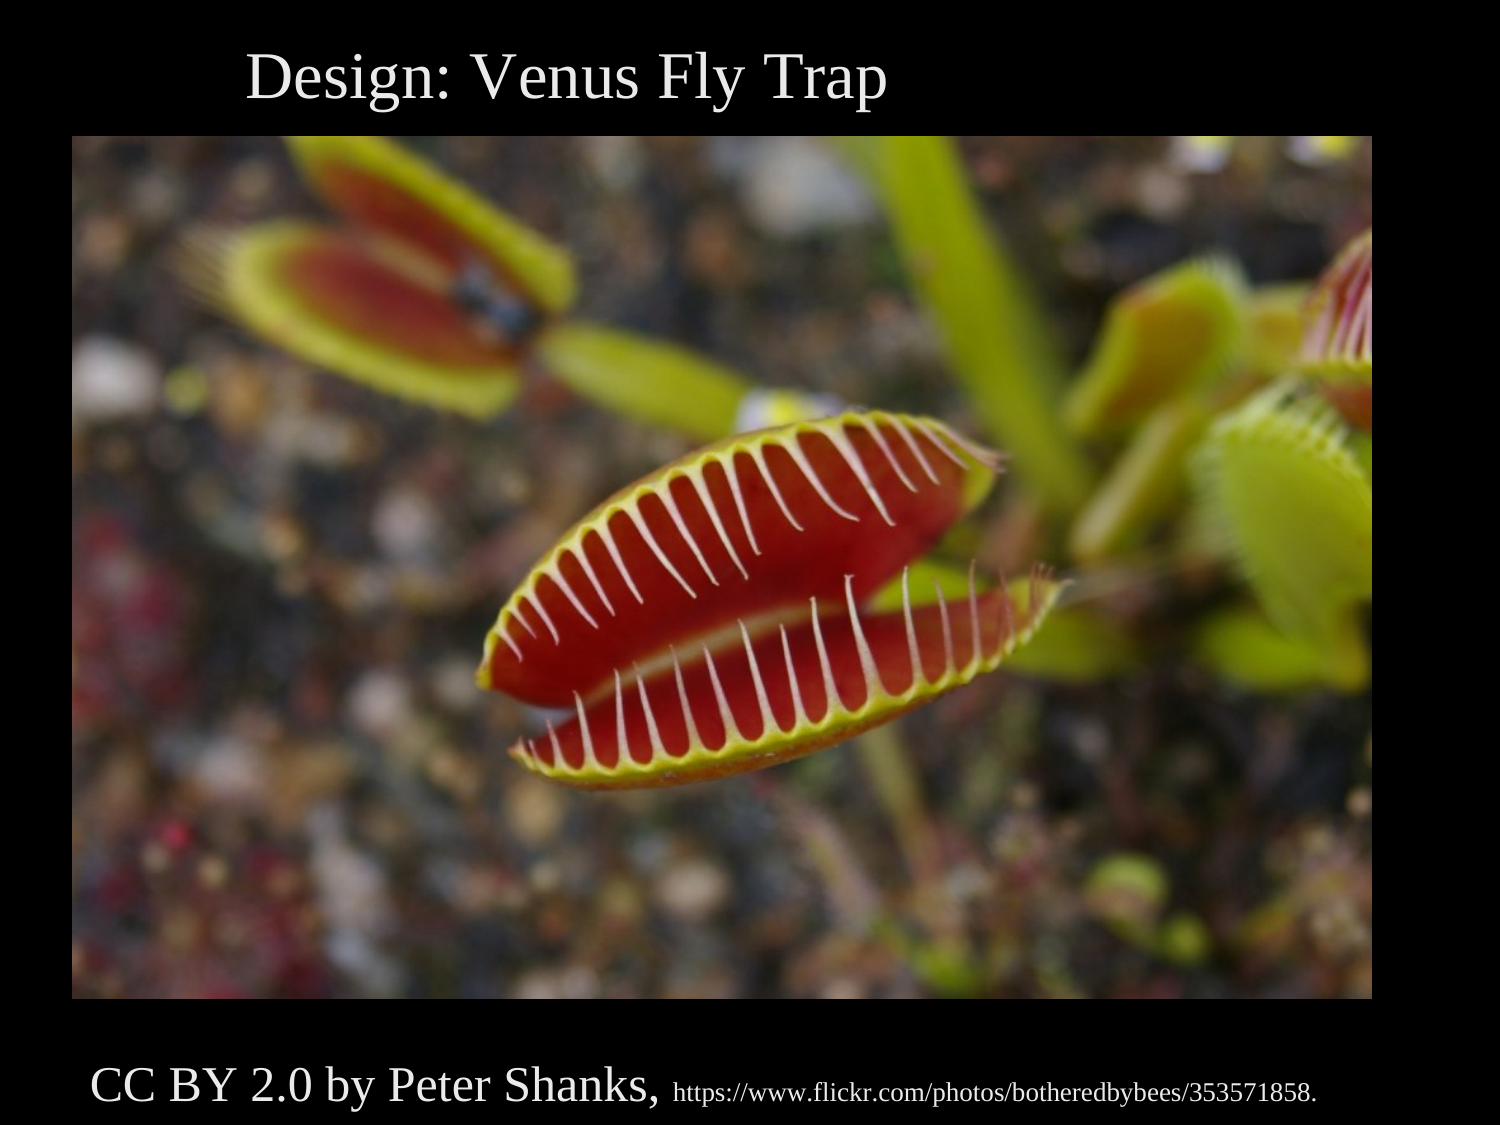

Design: Venus Fly Trap
CC BY 2.0 by Peter Shanks, https://www.flickr.com/photos/botheredbybees/353571858.